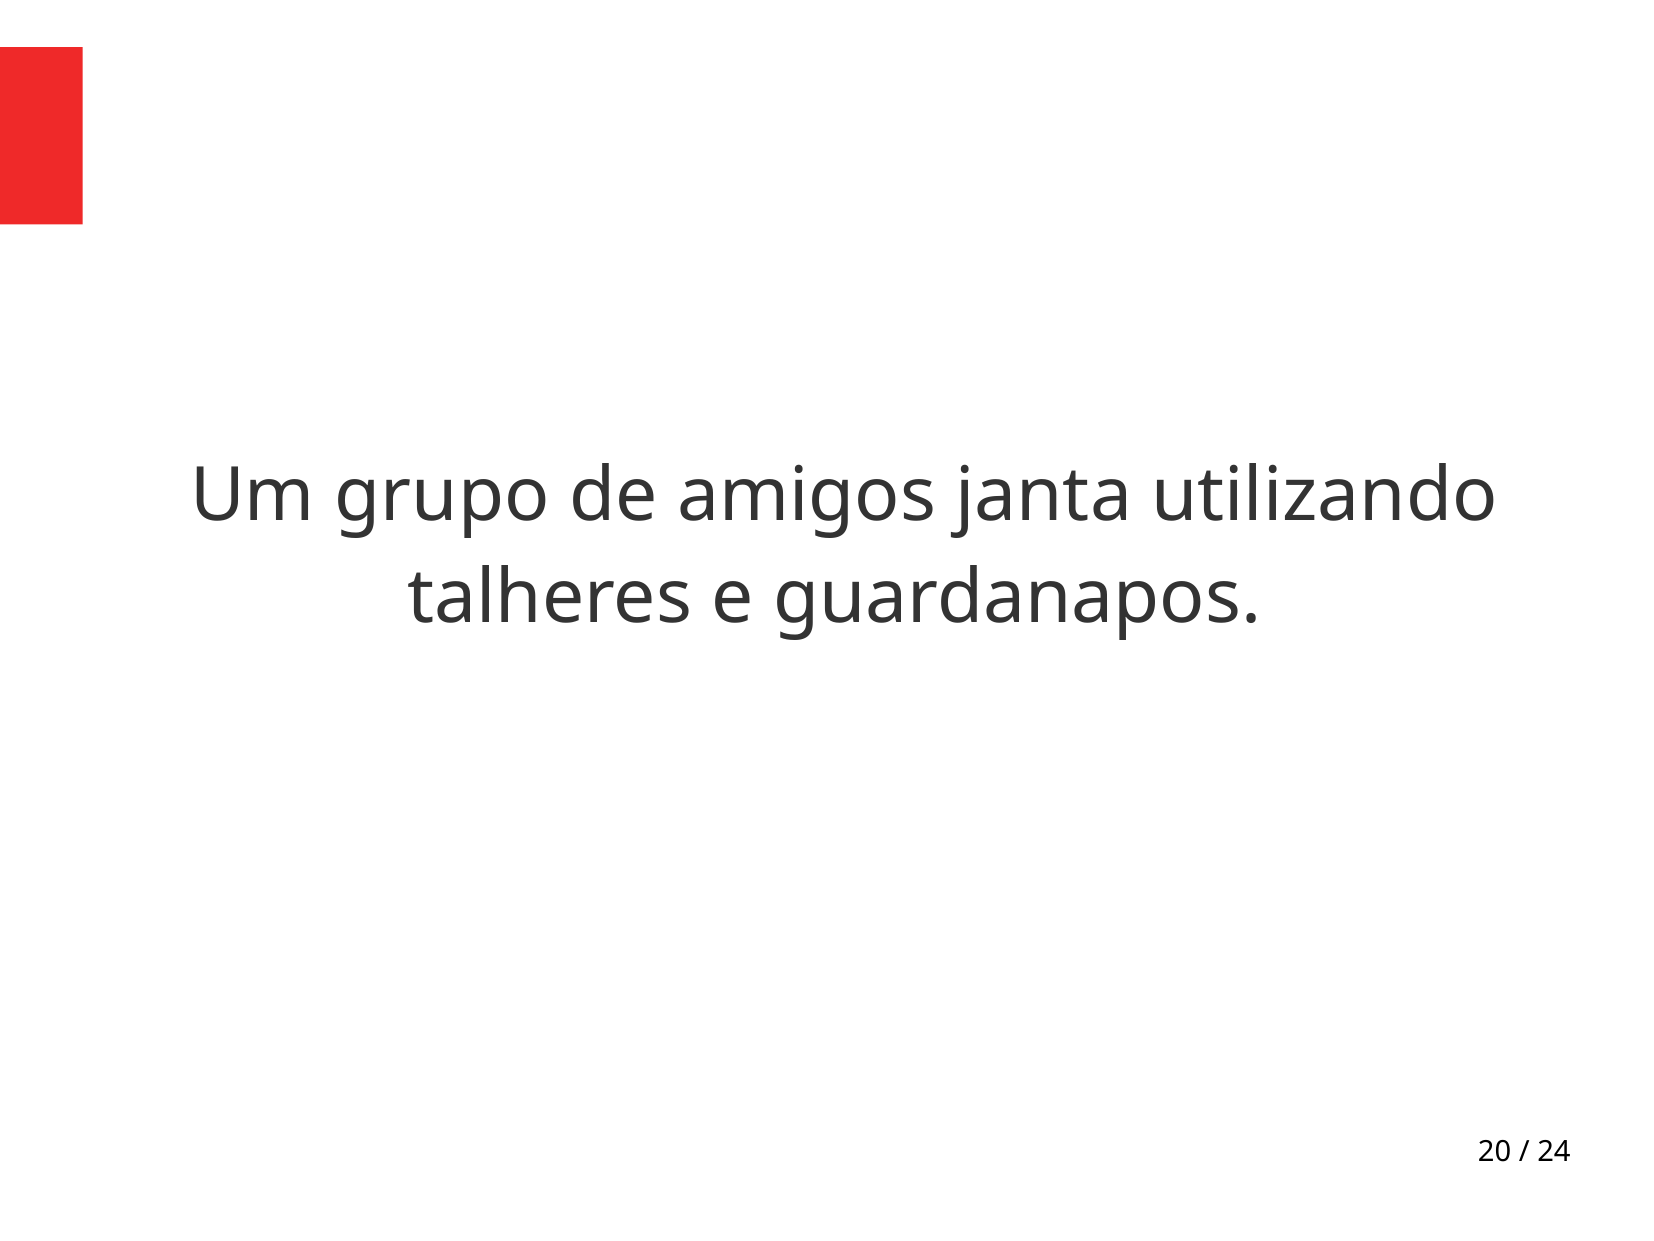

# Um grupo de amigos janta utilizando talheres e guardanapos.
20